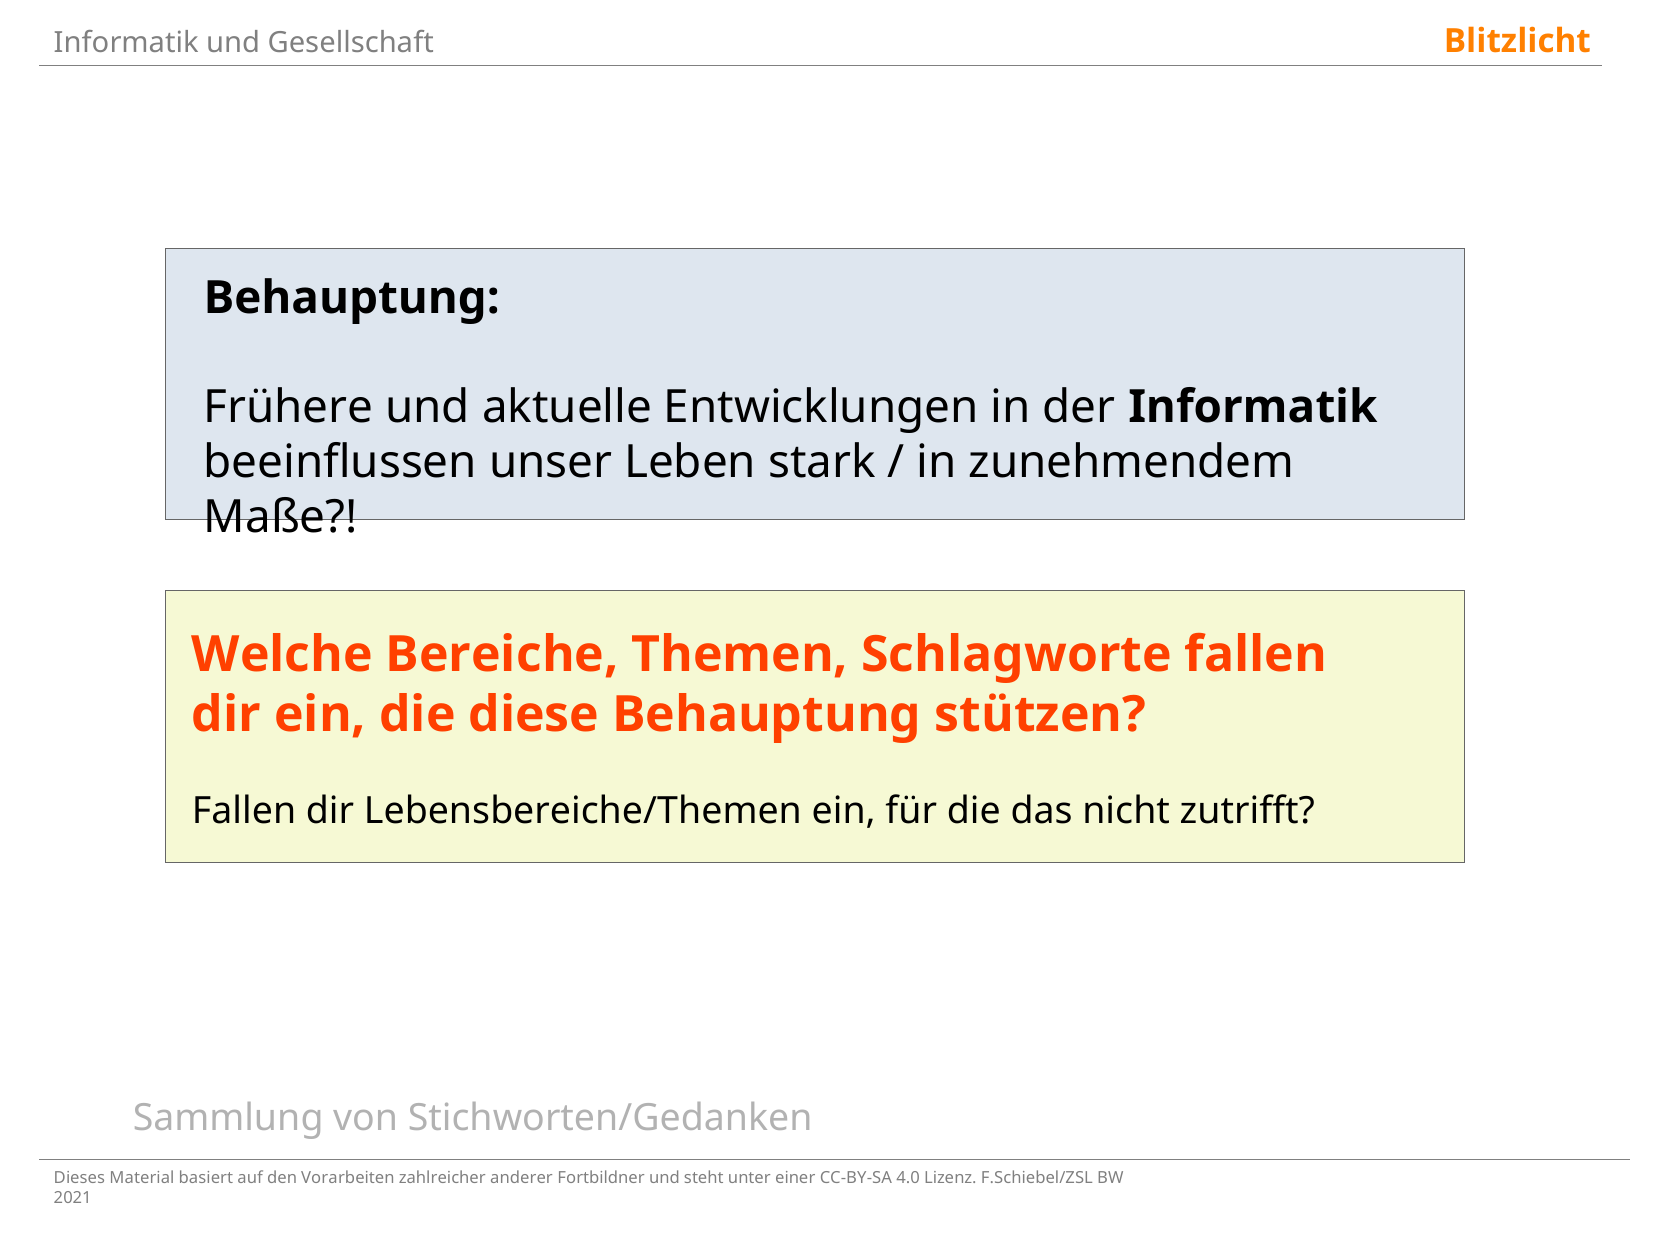

Blitzlicht
Informatik und Gesellschaft
Behauptung:
Frühere und aktuelle Entwicklungen in der Informatik beeinflussen unser Leben stark / in zunehmendem Maße?!
Welche Bereiche, Themen, Schlagworte fallen dir ein, die diese Behauptung stützen?
Fallen dir Lebensbereiche/Themen ein, für die das nicht zutrifft?
Sammlung von Stichworten/Gedanken